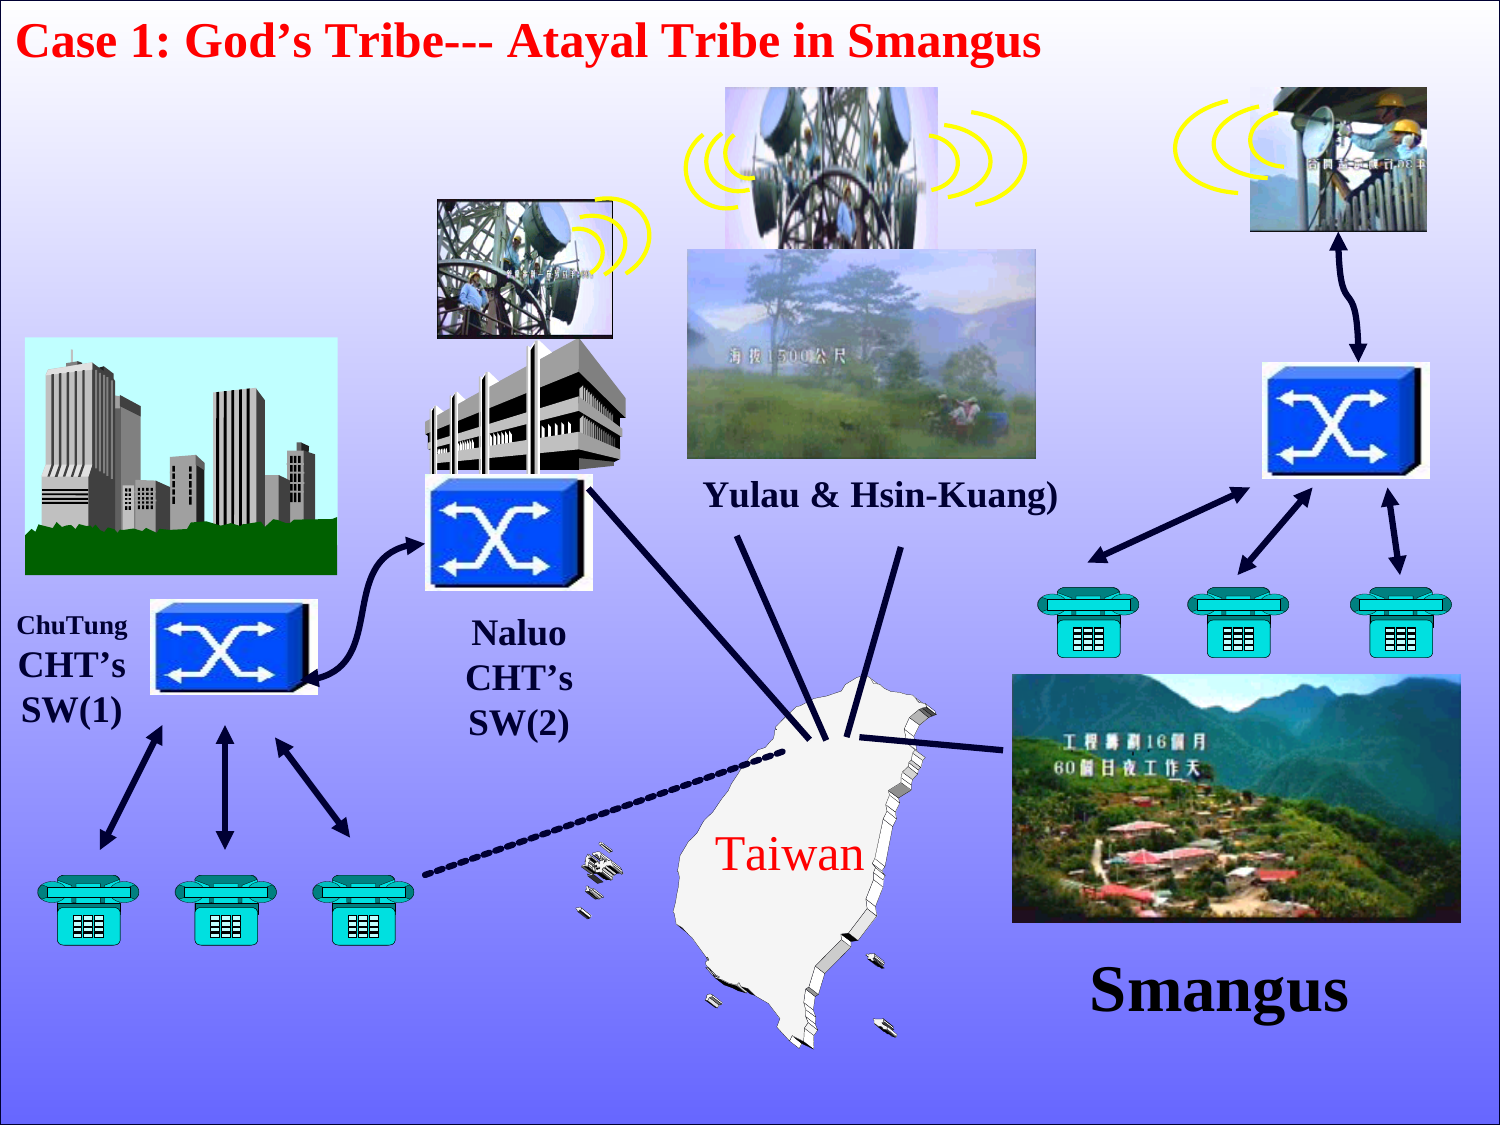

Case 1: God’s Tribe--- Atayal Tribe in Smangus
Yulau & Hsin-Kuang)
ChuTung
CHT’s
SW(1)
Naluo
CHT’s
SW(2)
Taiwan
Smangus
27